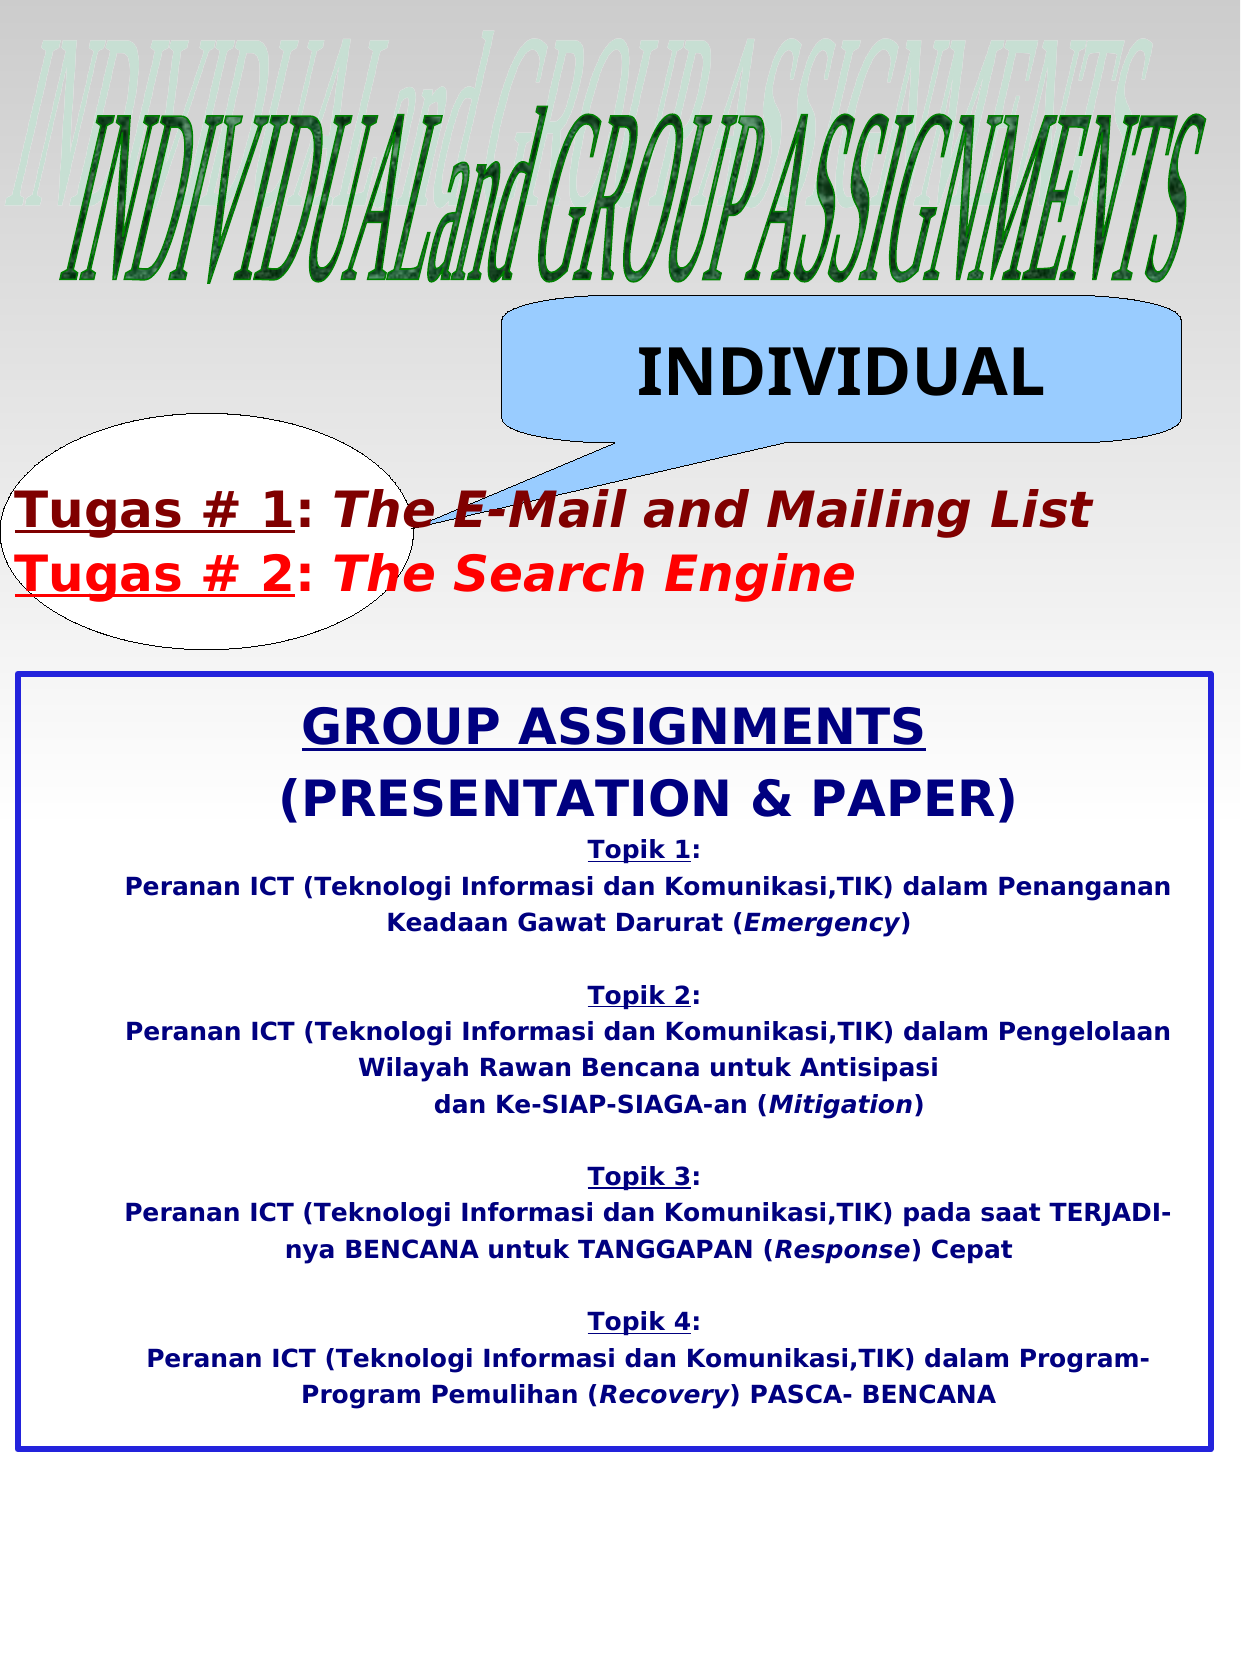

INDIVIDUALand GROUP ASSIGNMENTS
INDIVIDUAL
Tugas # 1: The E-Mail and Mailing List
Tugas # 2: The Search Engine
# GROUP ASSIGNMENTS (PRESENTATION & PAPER) Topik 1: Peranan ICT (Teknologi Informasi dan Komunikasi,TIK) dalam Penanganan Keadaan Gawat Darurat (Emergency) Topik 2: Peranan ICT (Teknologi Informasi dan Komunikasi,TIK) dalam Pengelolaan Wilayah Rawan Bencana untuk Antisipasi dan Ke-SIAP-SIAGA-an (Mitigation) Topik 3: Peranan ICT (Teknologi Informasi dan Komunikasi,TIK) pada saat TERJADI-nya BENCANA untuk TANGGAPAN (Response) Cepat Topik 4: Peranan ICT (Teknologi Informasi dan Komunikasi,TIK) dalam Program-Program Pemulihan (Recovery) PASCA- BENCANA